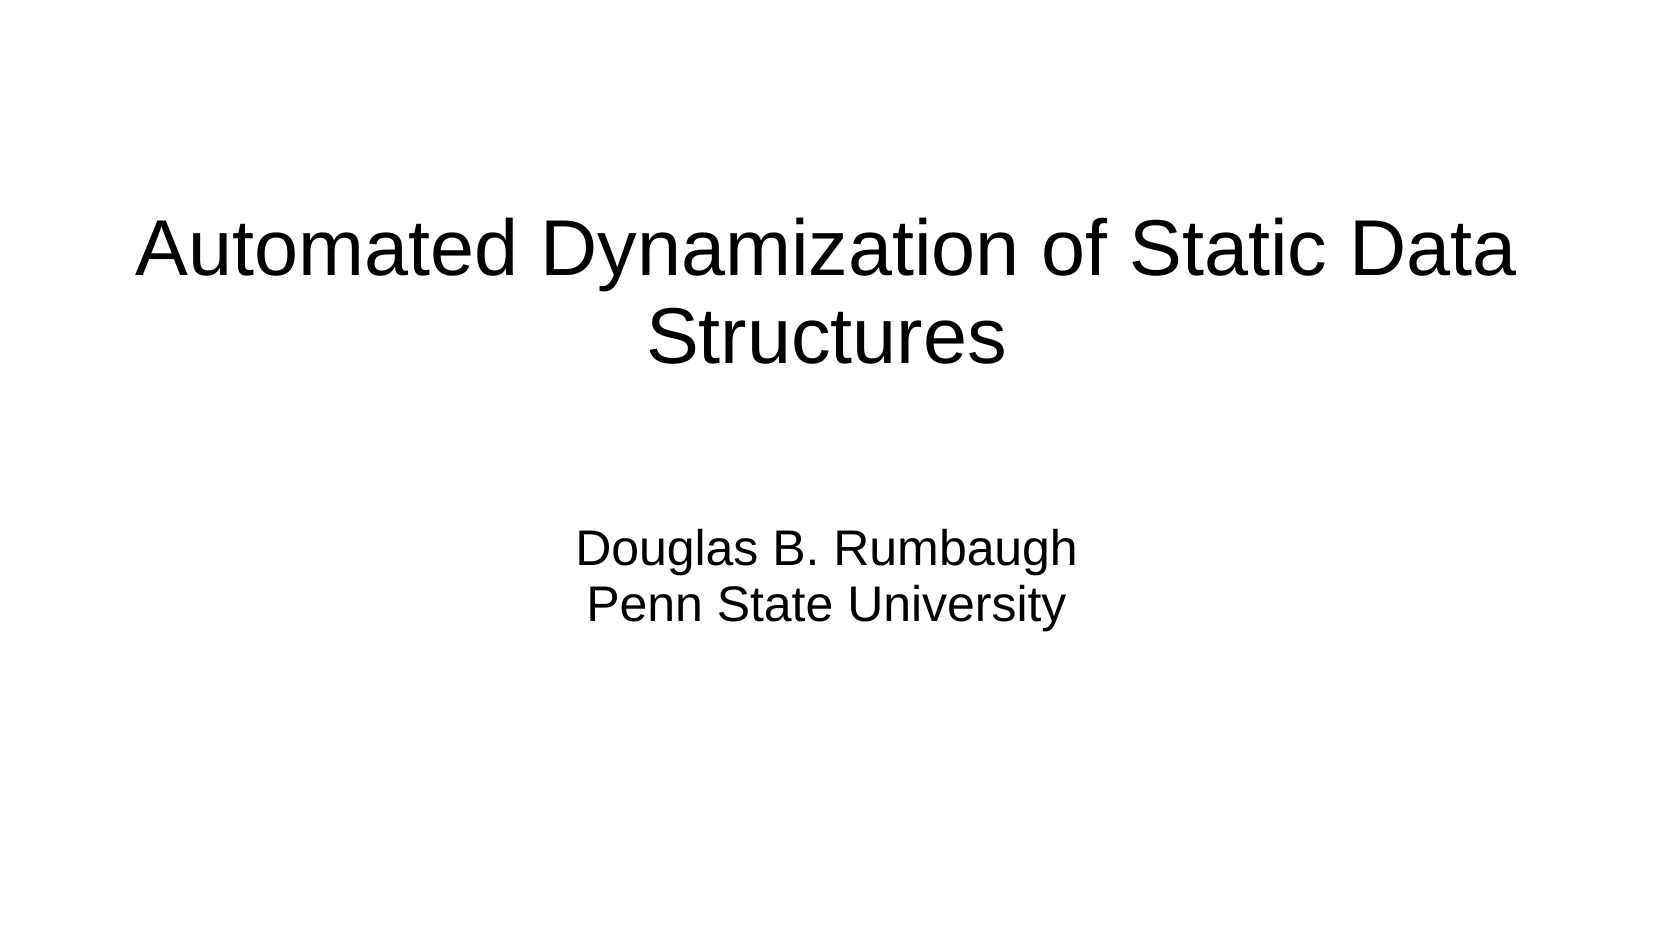

# Automated Dynamization of Static Data Structures
Douglas B. Rumbaugh
Penn State University